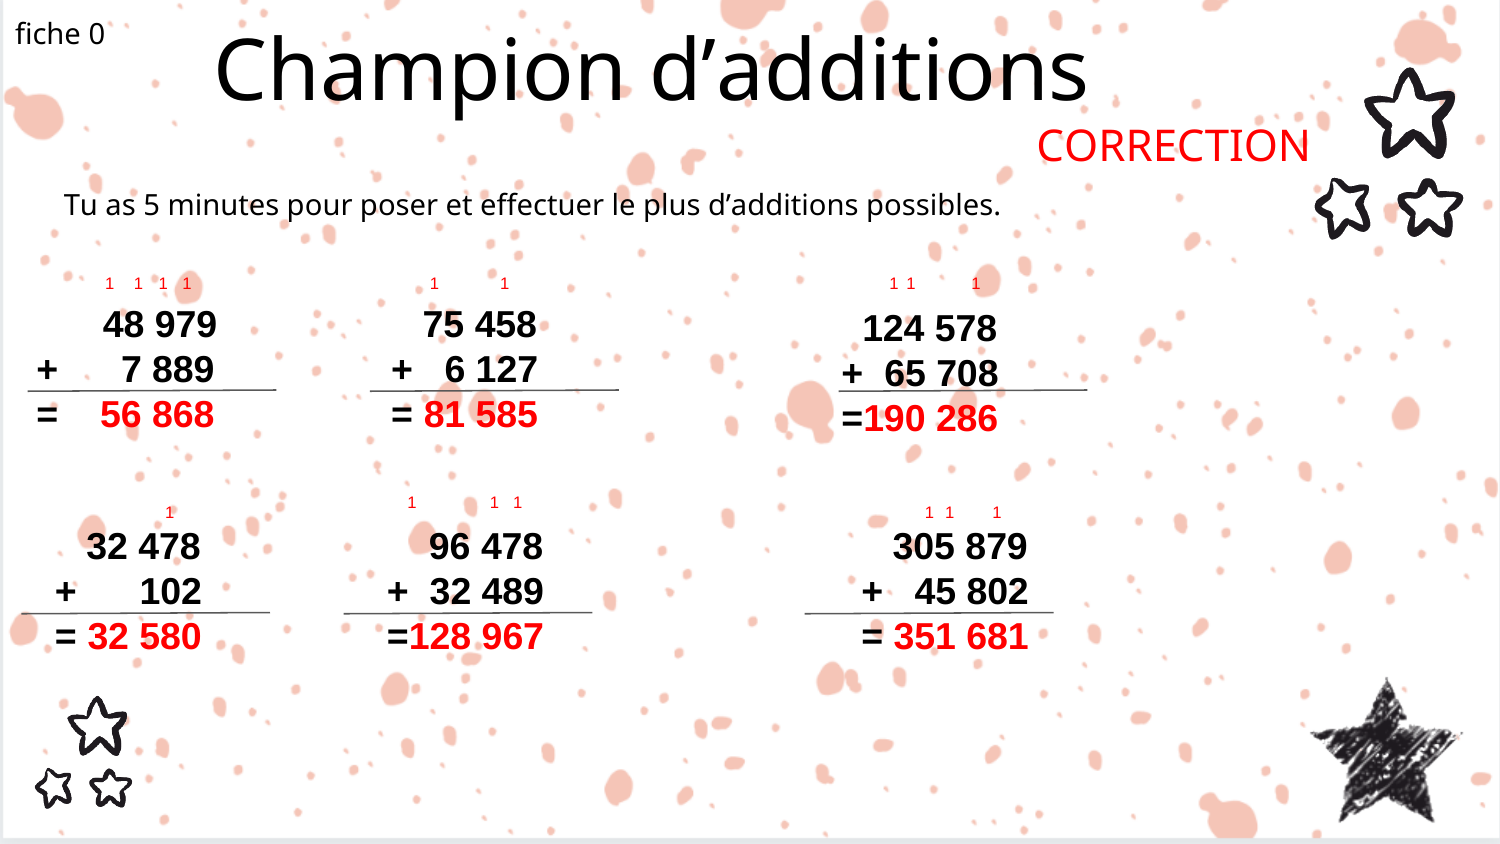

fiche 0
Champion d’additions
CORRECTION
Tu as 5 minutes pour poser et effectuer le plus d’additions possibles.
1
1
1
1
1
1
1
1
1
 48 979
+ 7 889
= 56 868
 75 458
+ 6 127
= 81 585
 124 578
+ 65 708
=190 286
1
1
1
1
1
1
1
 32 478
+ 102
= 32 580
 96 478
+ 32 489
=128 967
 305 879
+ 45 802
= 351 681